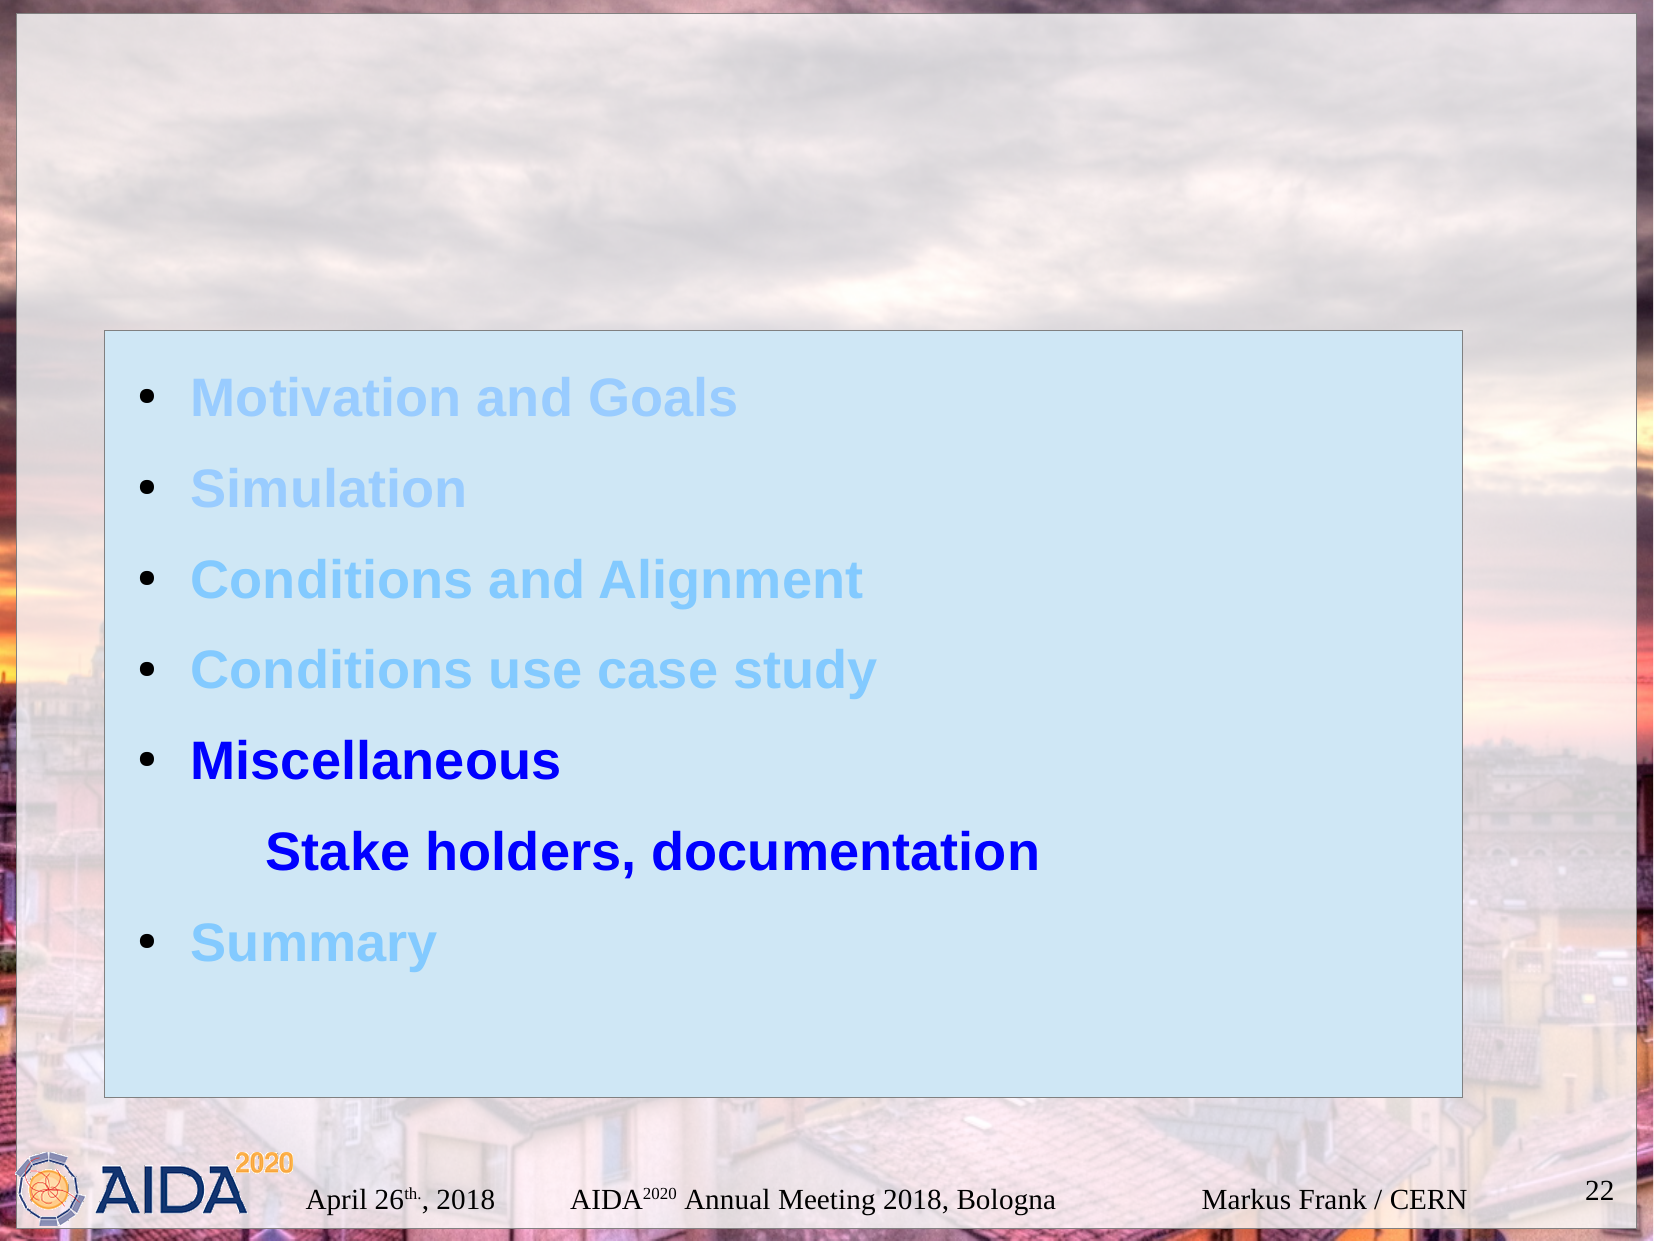

Motivation and Goals
Simulation
Conditions and Alignment
Conditions use case study
Miscellaneous
	Stake holders, documentation
Summary
22
April 14th, 2013
Annual AIDA Meeting 2013 Frascati/Italy Markus Frank / CERN